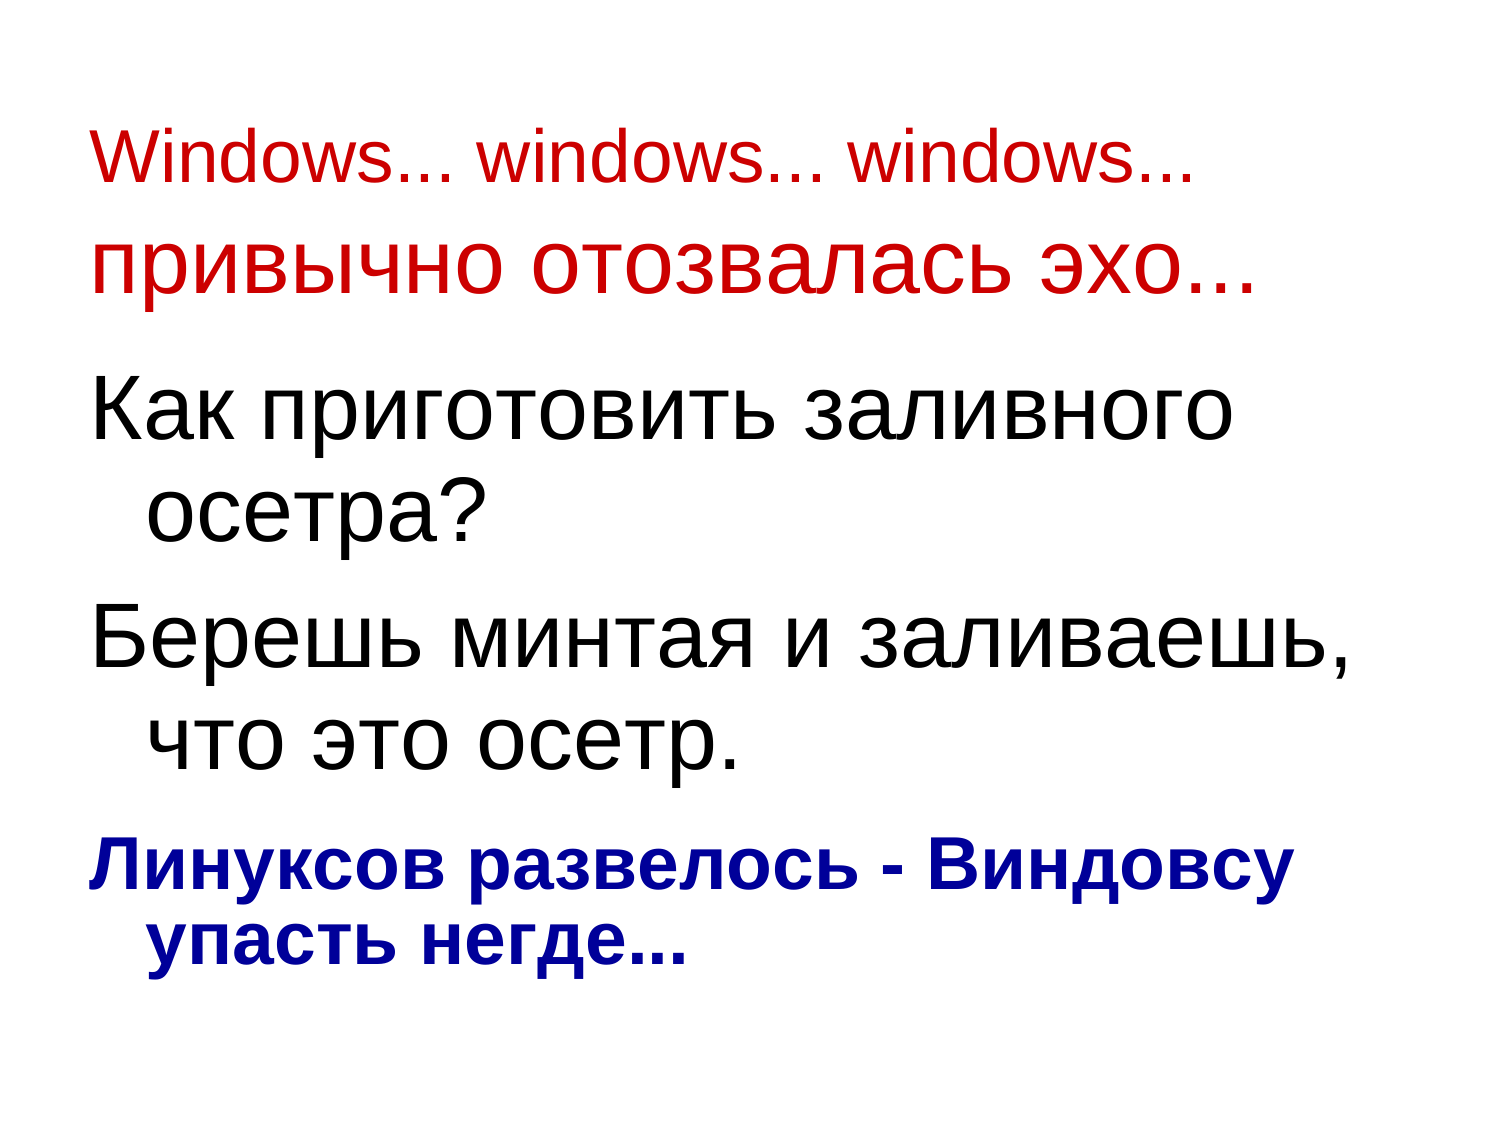

Windows... windows... windows...
привычно отозвалась эхо...
Как приготовить заливного осетра?
Берешь минтая и заливаешь, что это осетр.
Линуксов развелось - Виндовсу упасть негде...